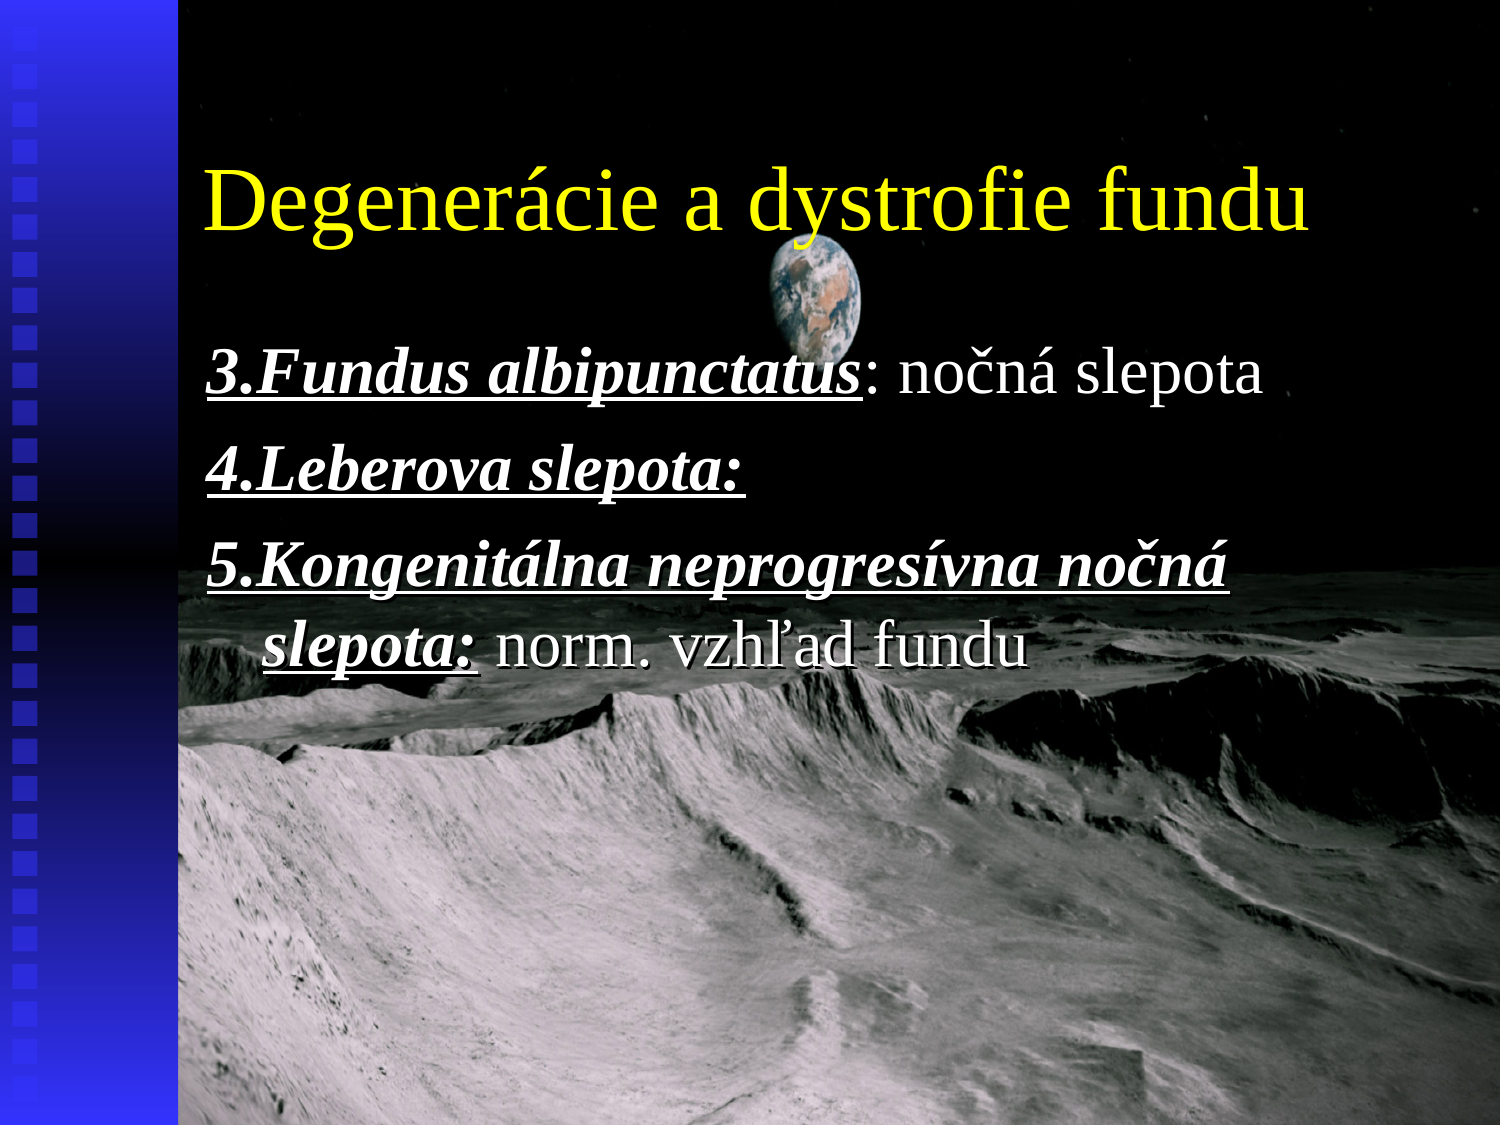

# Degenerácie a dystrofie fundu
3.Fundus albipunctatus: nočná slepota
4.Leberova slepota:
5.Kongenitálna neprogresívna nočná slepota: norm. vzhľad fundu